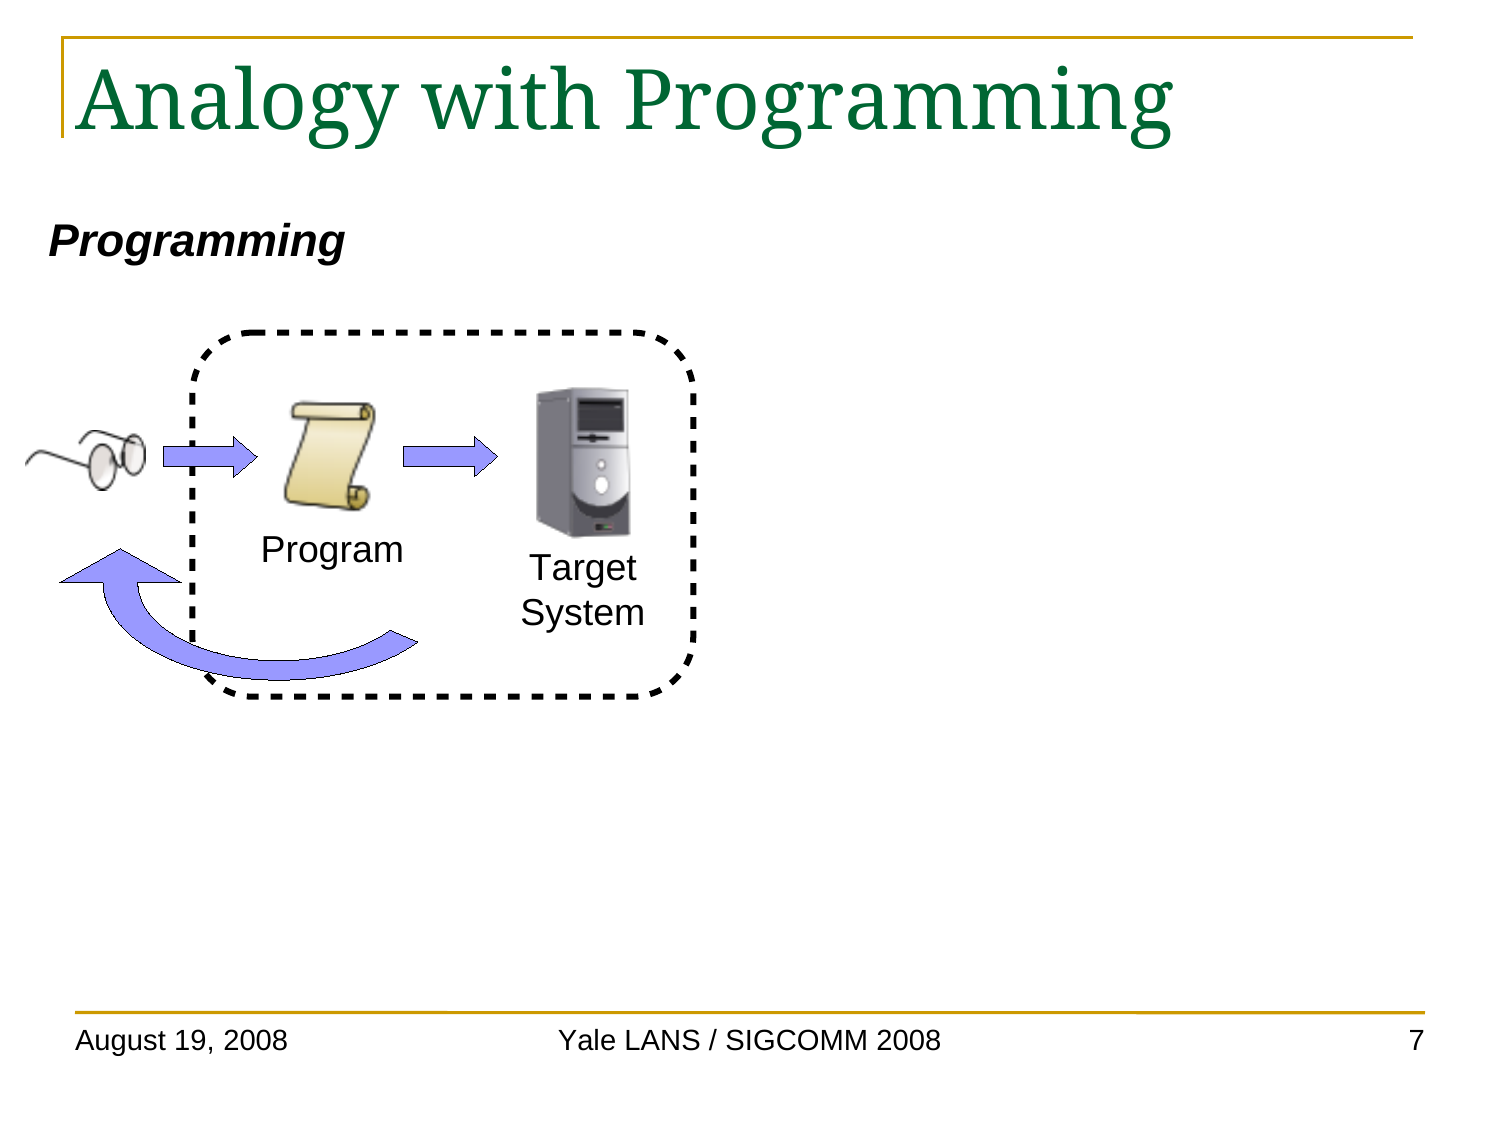

# Analogy with Programming
Programming
Program
Target
System
August 19, 2008
Yale LANS / SIGCOMM 2008
7